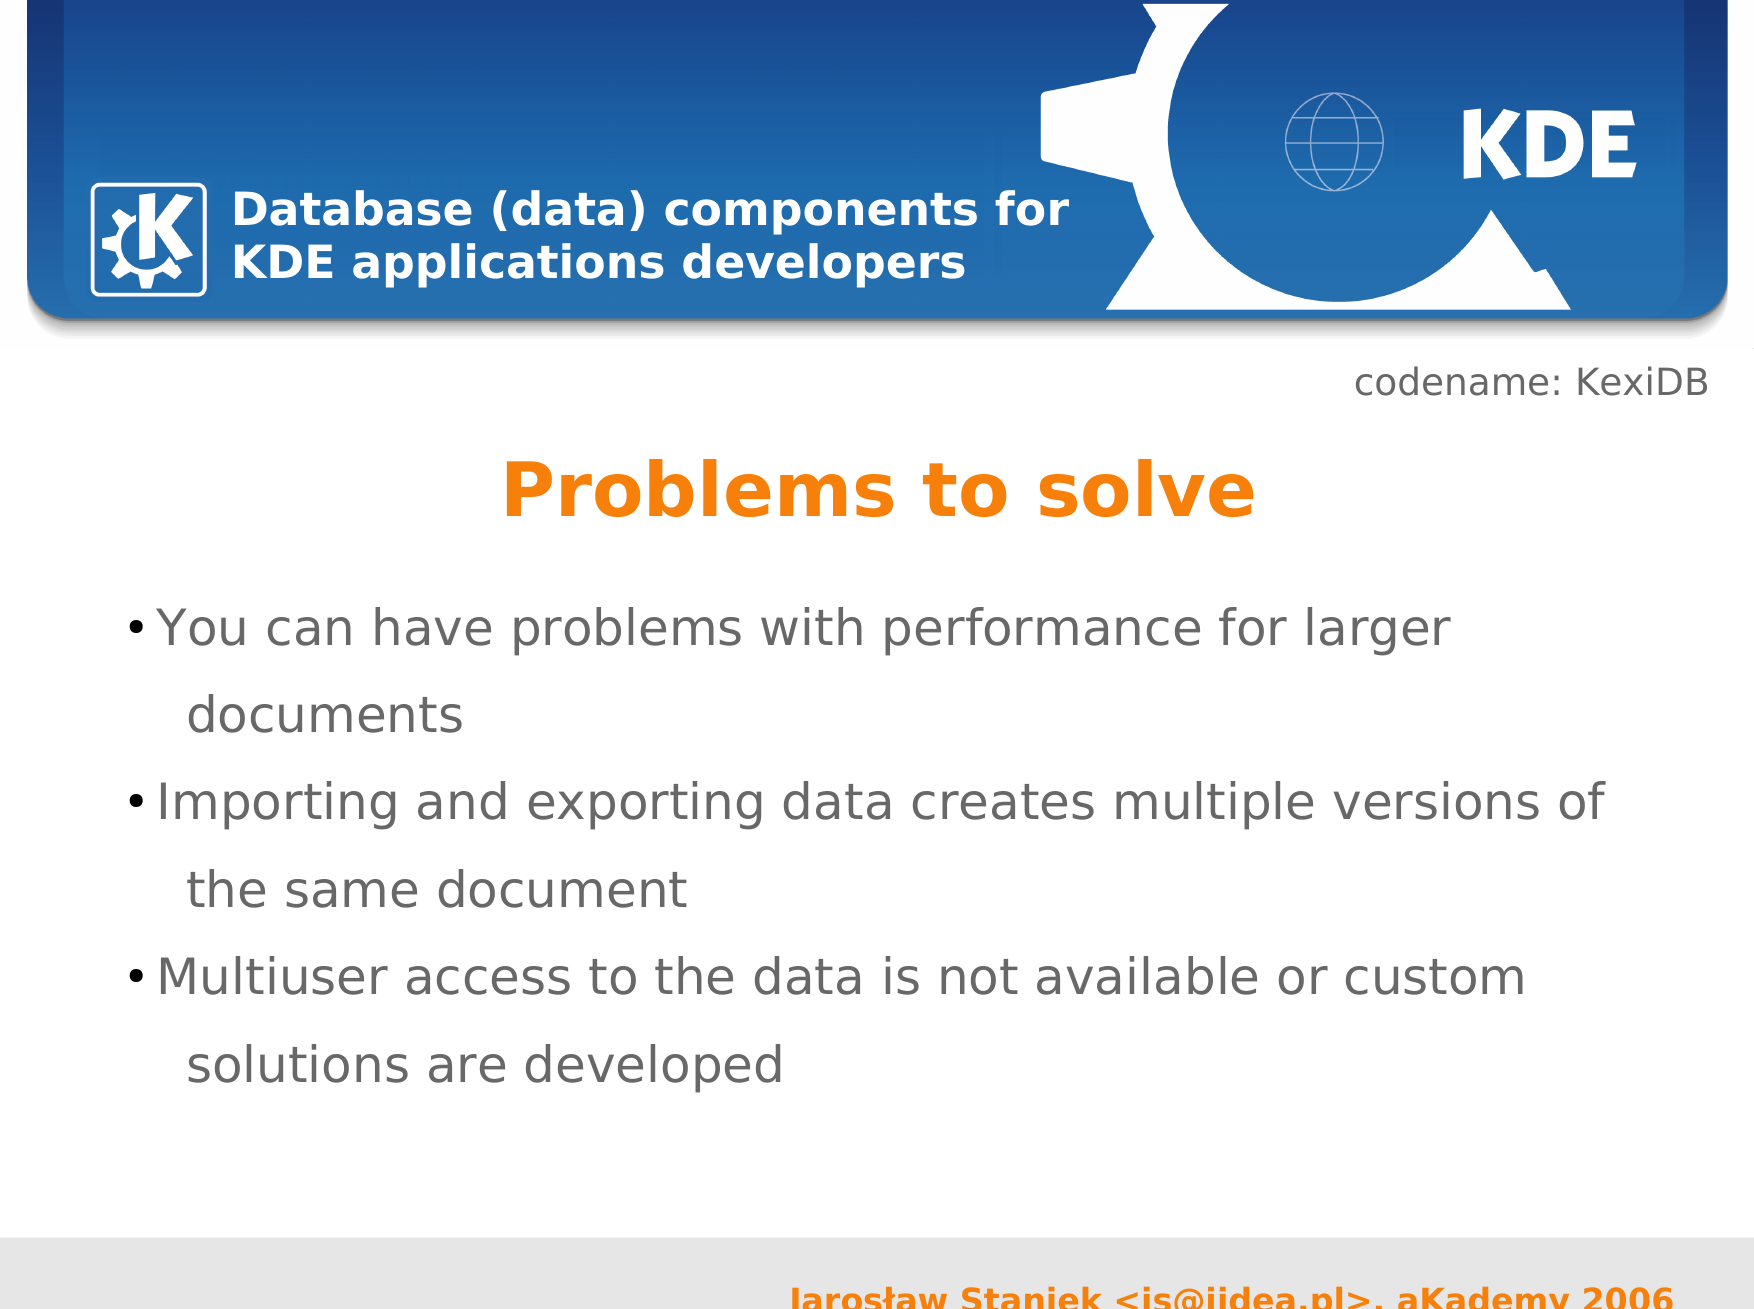

Problems to solve
You can have problems with performance for larger documents
Importing and exporting data creates multiple versions of the same document
Multiuser access to the data is not available or custom solutions are developed